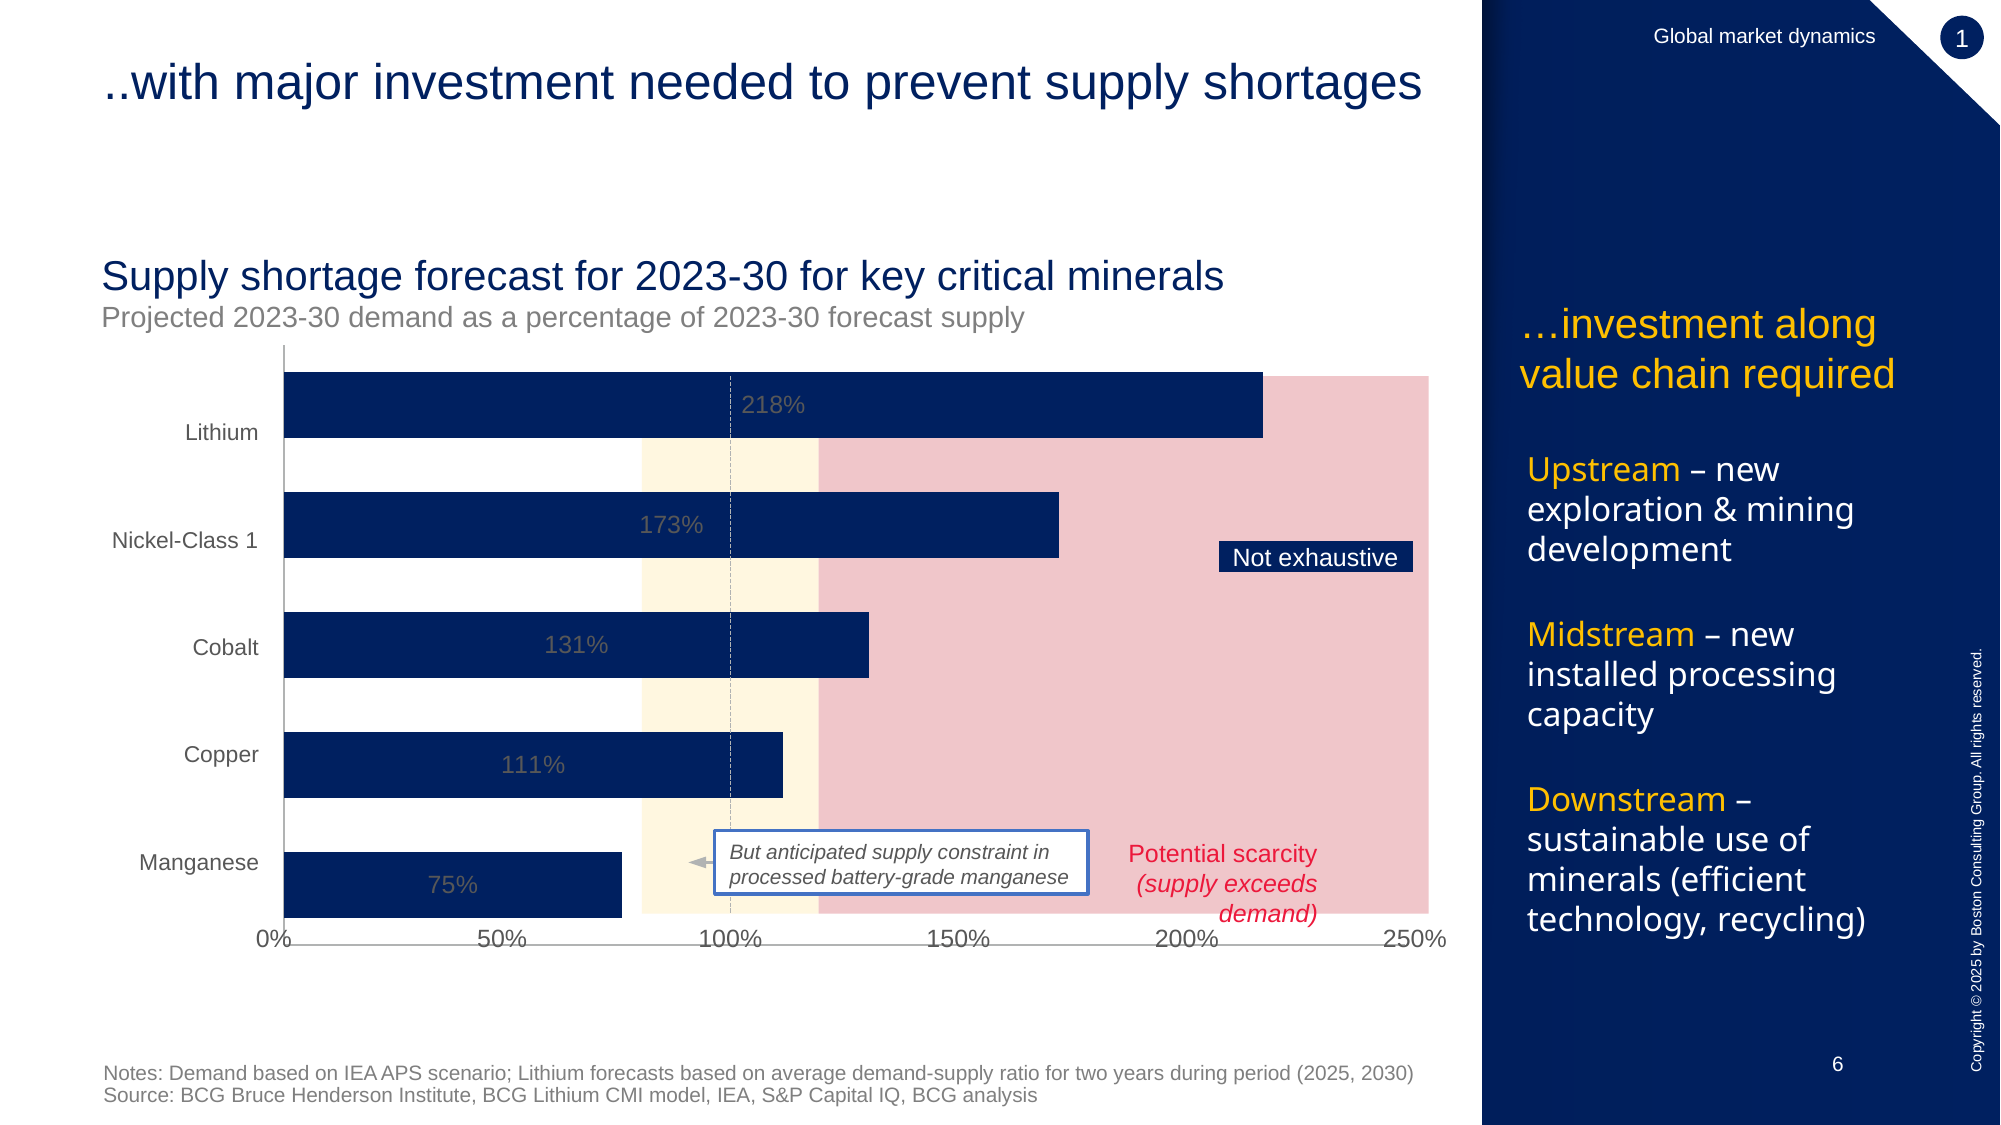

Global market dynamics
1
# ..with major investment needed to prevent supply shortages
Supply shortage forecast for 2023-30 for key critical minerals
Projected 2023-30 demand as a percentage of 2023-30 forecast supply
…investment along value chain required
### Chart
| Category | Series1 |
|---|---|
| 1 | 218.27573922337 |
| 2 | 172.8 |
| 3 | 130.5 |
| 4 | 111.2 |
| 5 | 75.3 |
Lithium
Upstream – new exploration & mining development
Midstream – new installed processing capacity
Downstream –sustainable use of minerals (efficient technology, recycling)
Nickel-Class 1
Not exhaustive
Cobalt
Copper
But anticipated supply constraint in processed battery-grade manganese
Potential scarcity
(supply exceeds demand)
Manganese
0%
50%
100%
150%
200%
250%
Notes: Demand based on IEA APS scenario; Lithium forecasts based on average demand-supply ratio for two years during period (2025, 2030)
Source: BCG Bruce Henderson Institute, BCG Lithium CMI model, IEA, S&P Capital IQ, BCG analysis